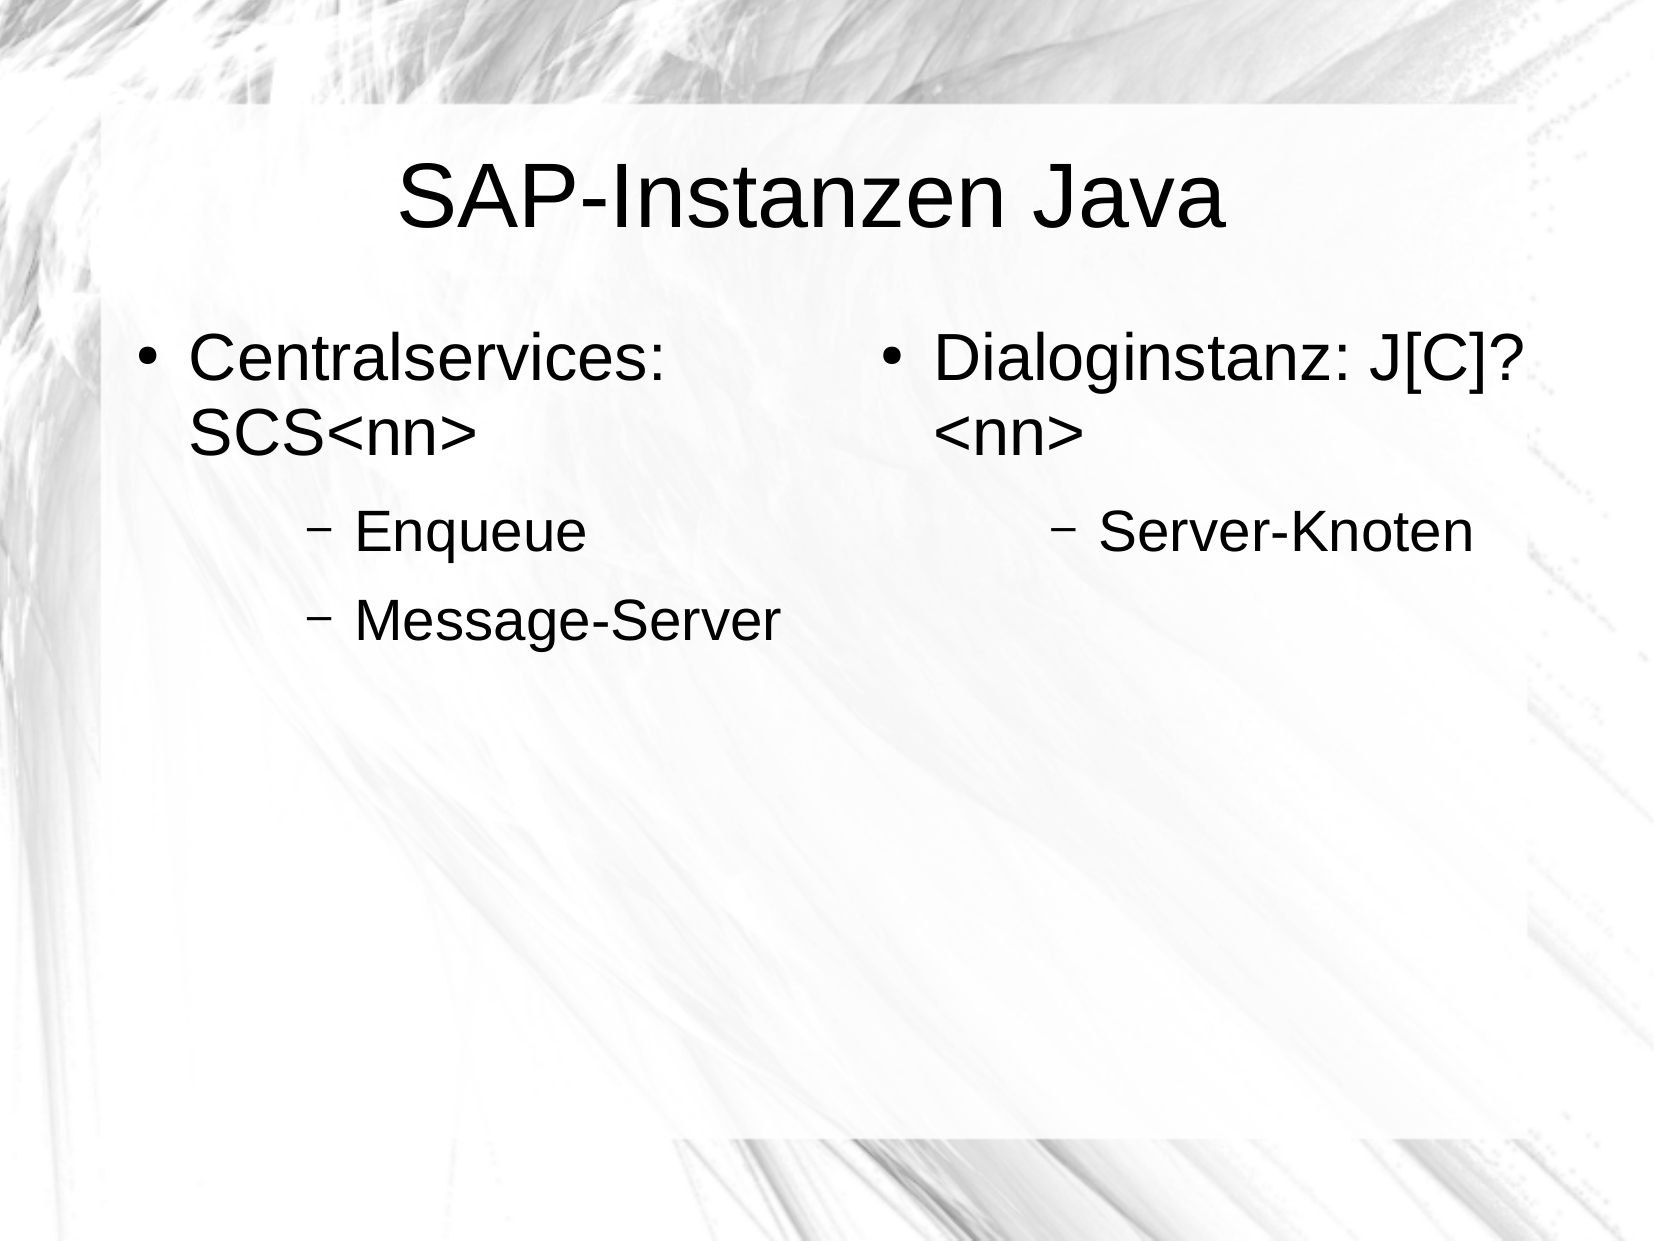

# SAP-Instanzen Java
Centralservices: SCS<nn>
Enqueue
Message-Server
Dialoginstanz: J[C]?<nn>
Server-Knoten